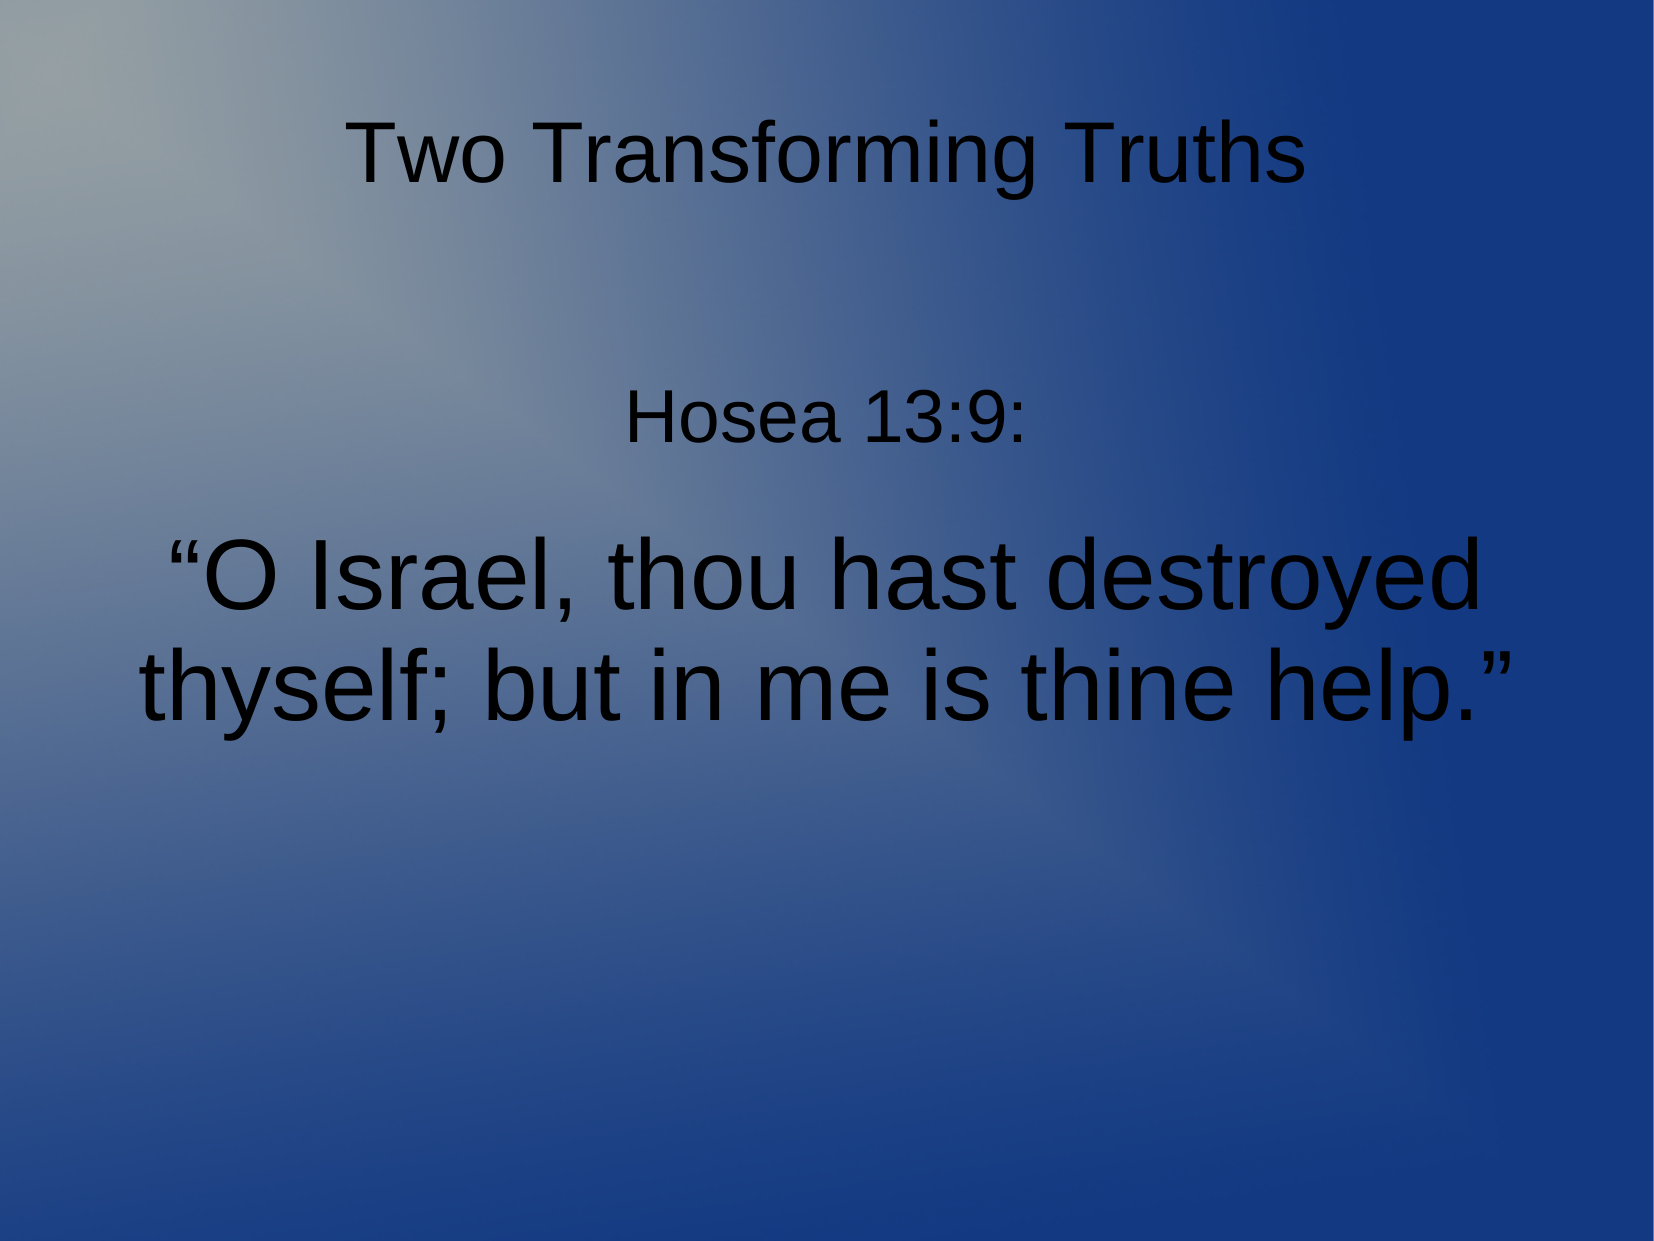

# Two Transforming Truths
Hosea 13:9:
“O Israel, thou hast destroyed thyself; but in me is thine help.”